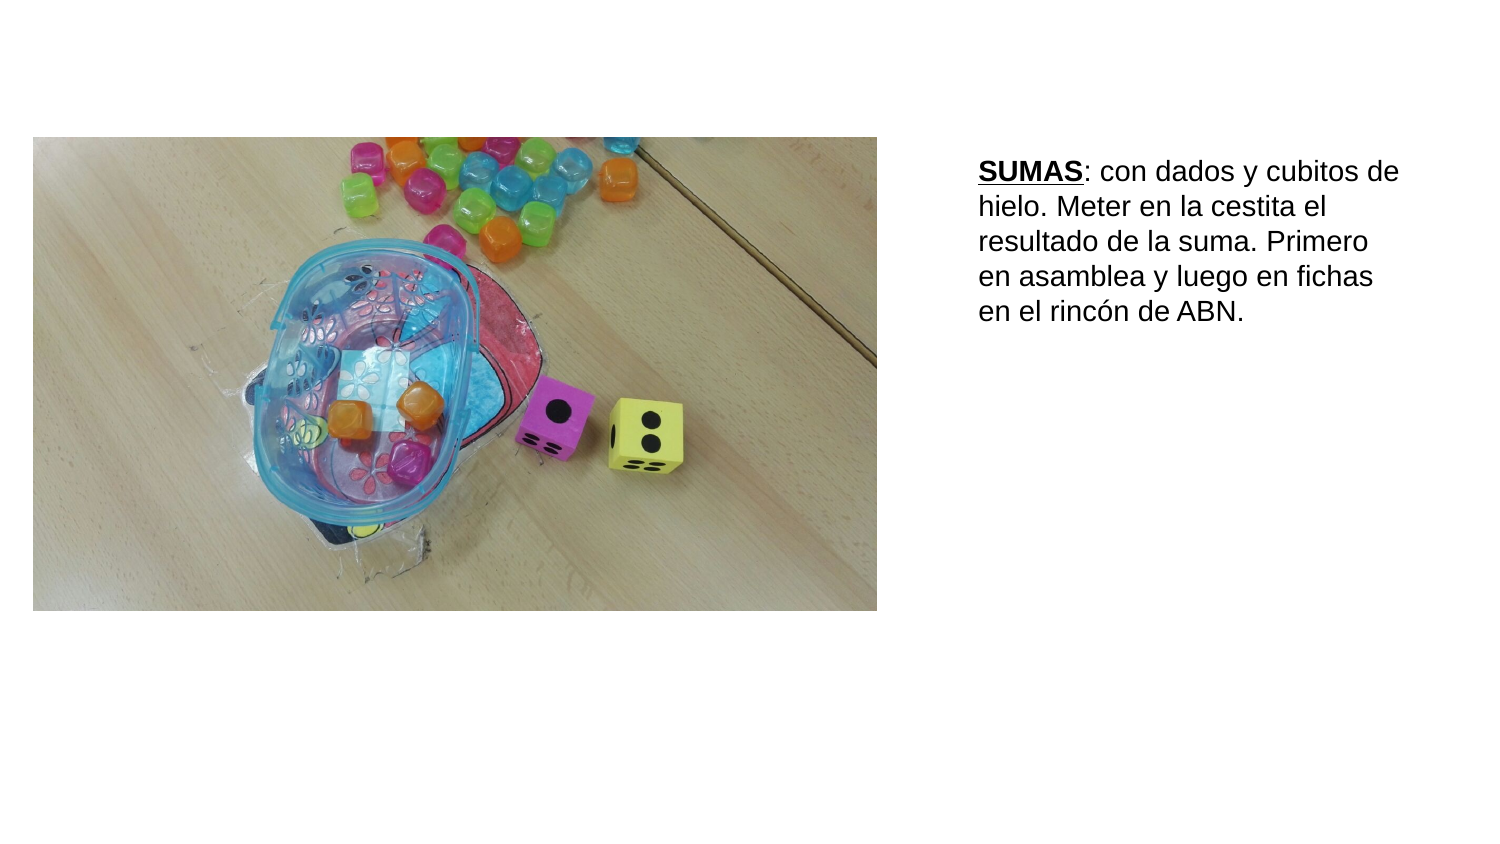

SUMAS: con dados y cubitos de hielo. Meter en la cestita el resultado de la suma. Primero en asamblea y luego en fichas en el rincón de ABN.